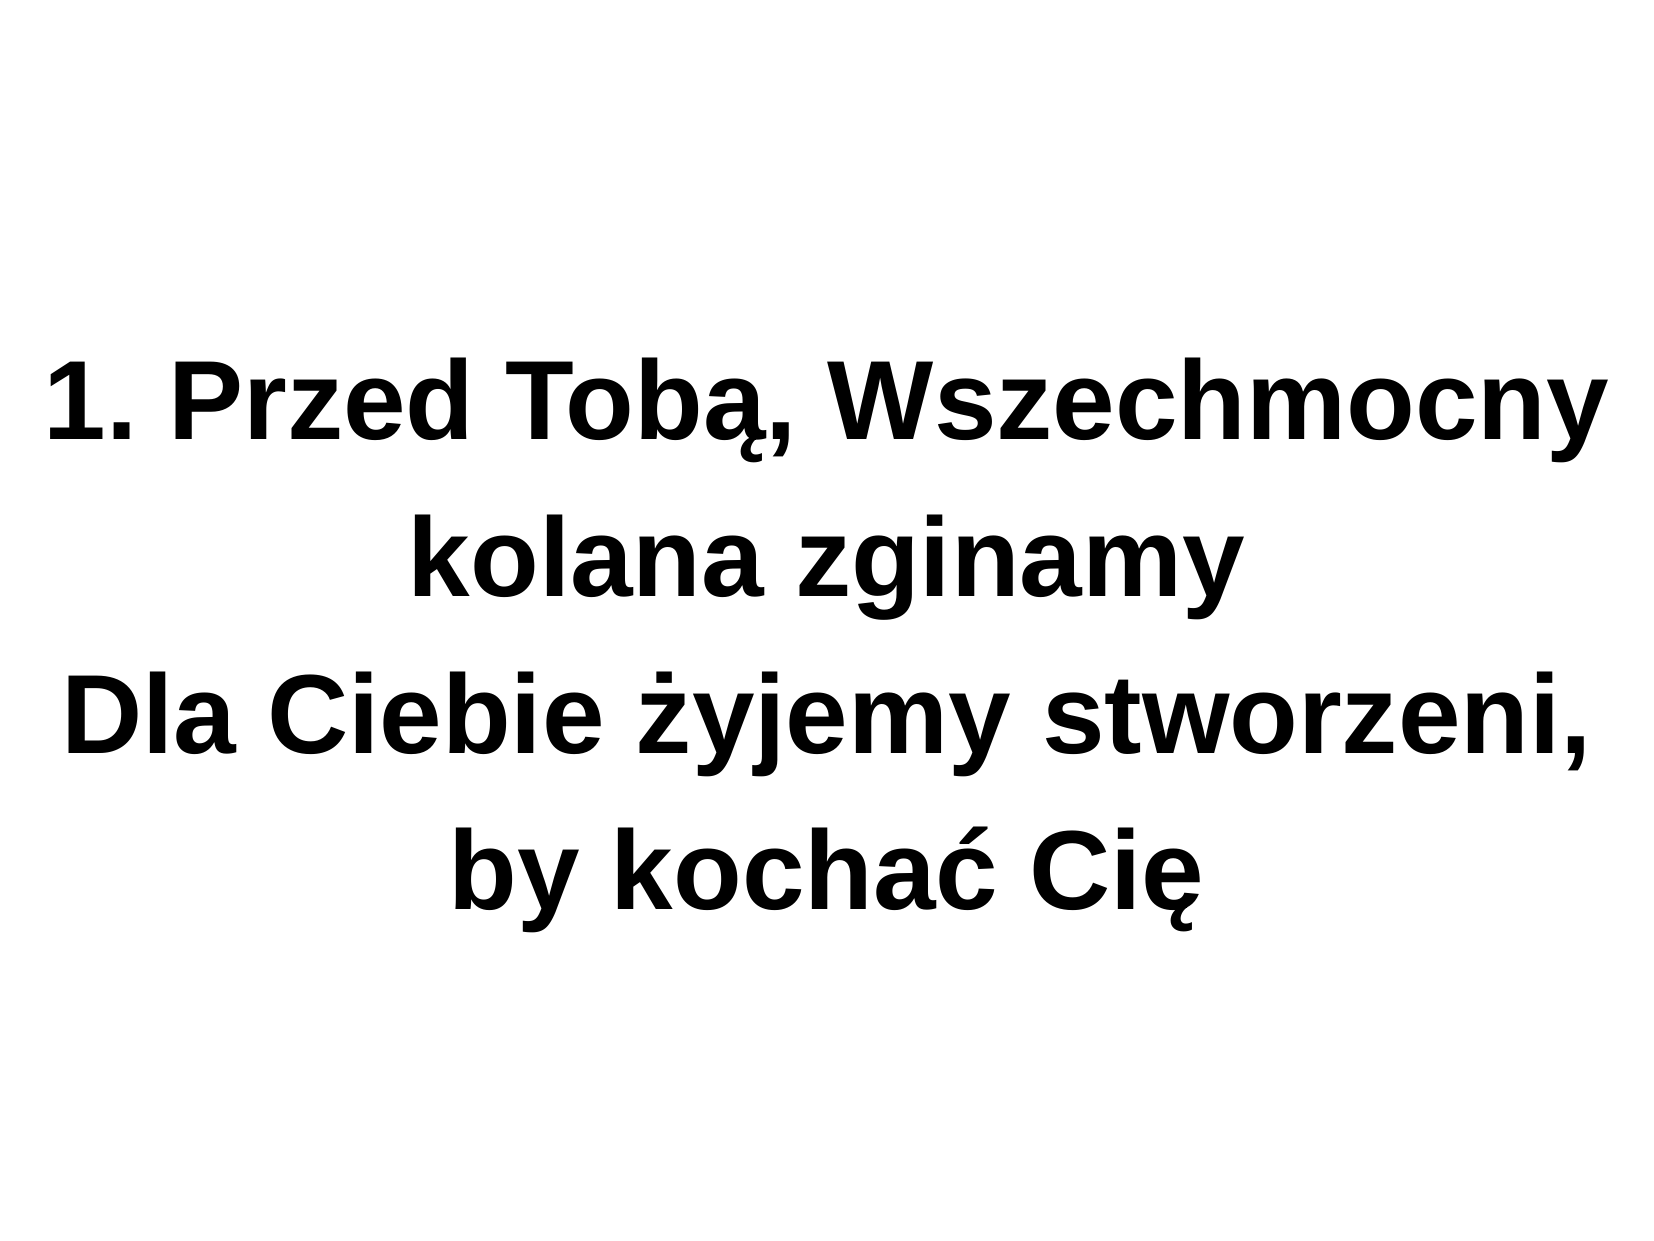

# 1. Przed Tobą, Wszechmocny
kolana zginamy
Dla Ciebie żyjemy stworzeni,
by kochać Cię